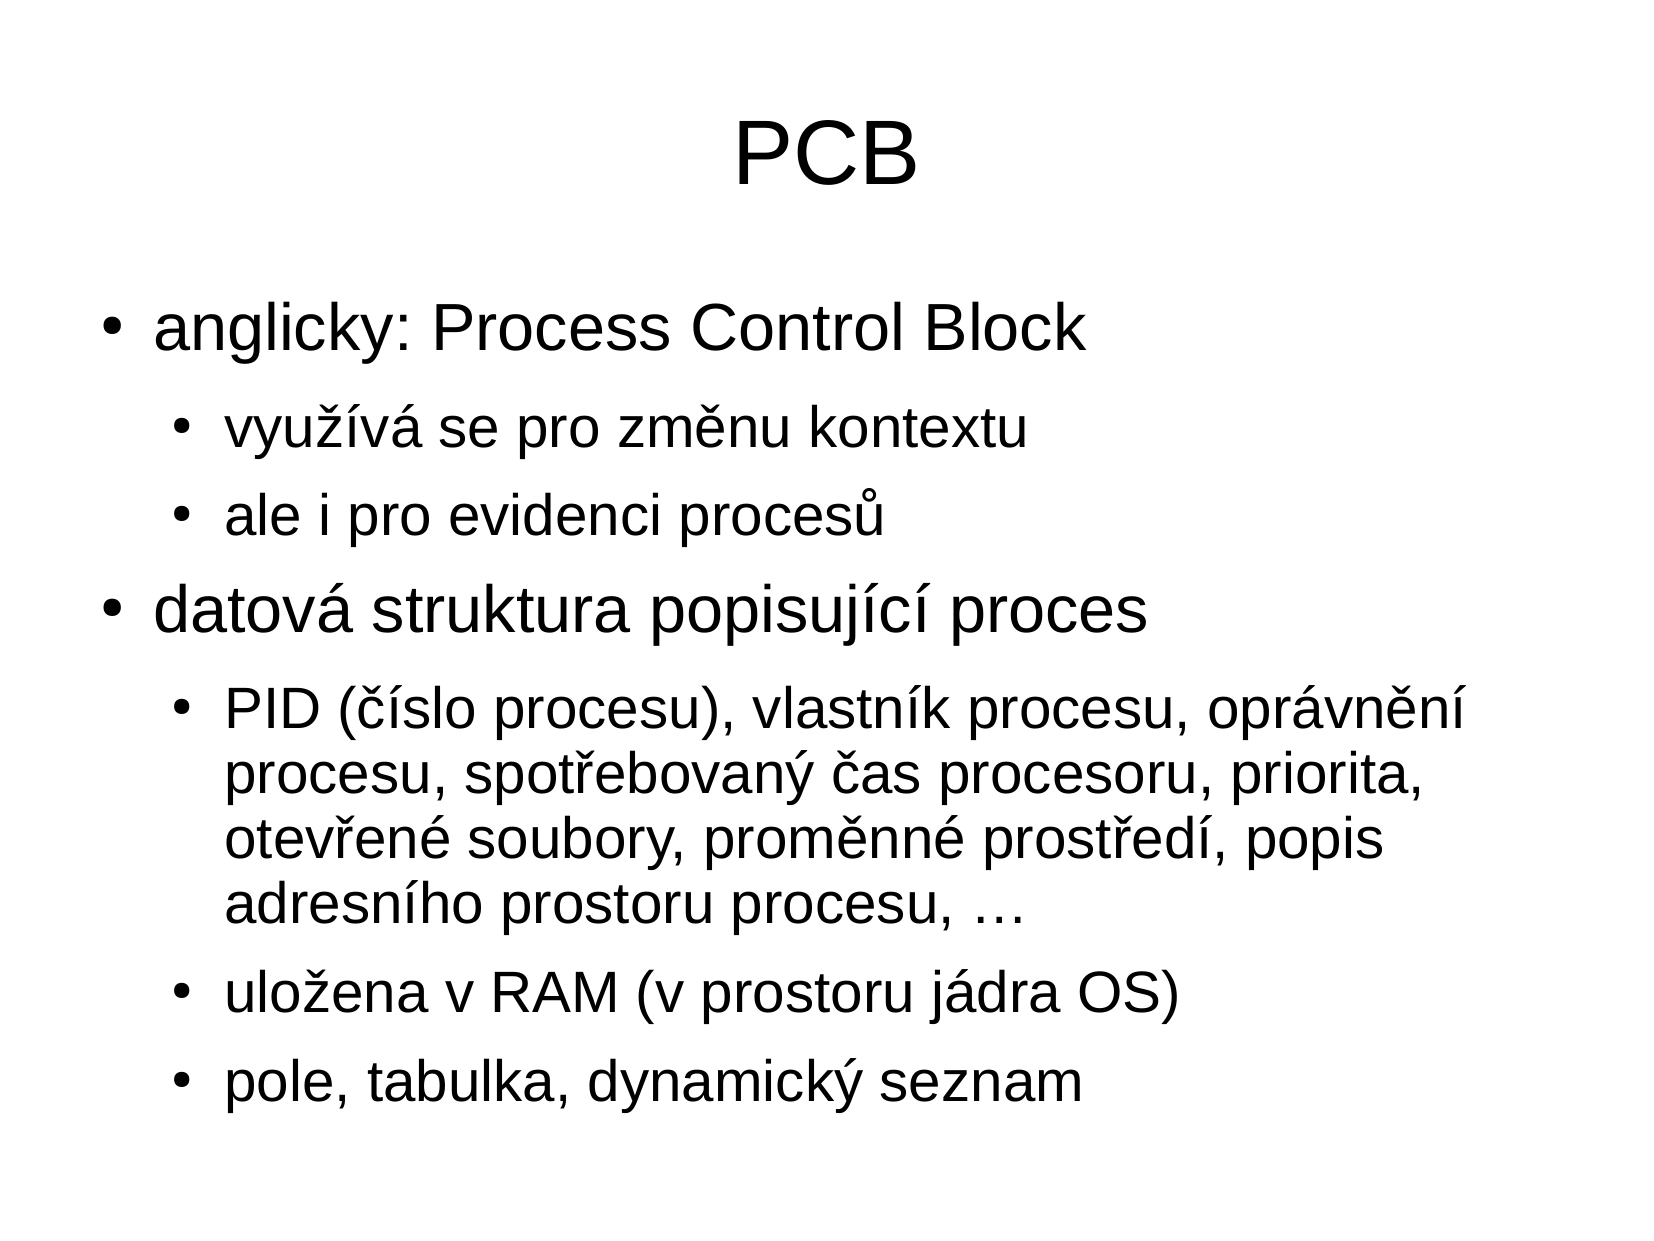

# PCB
anglicky: Process Control Block
využívá se pro změnu kontextu
ale i pro evidenci procesů
datová struktura popisující proces
PID (číslo procesu), vlastník procesu, oprávnění procesu, spotřebovaný čas procesoru, priorita, otevřené soubory, proměnné prostředí, popis adresního prostoru procesu, …
uložena v RAM (v prostoru jádra OS)
pole, tabulka, dynamický seznam